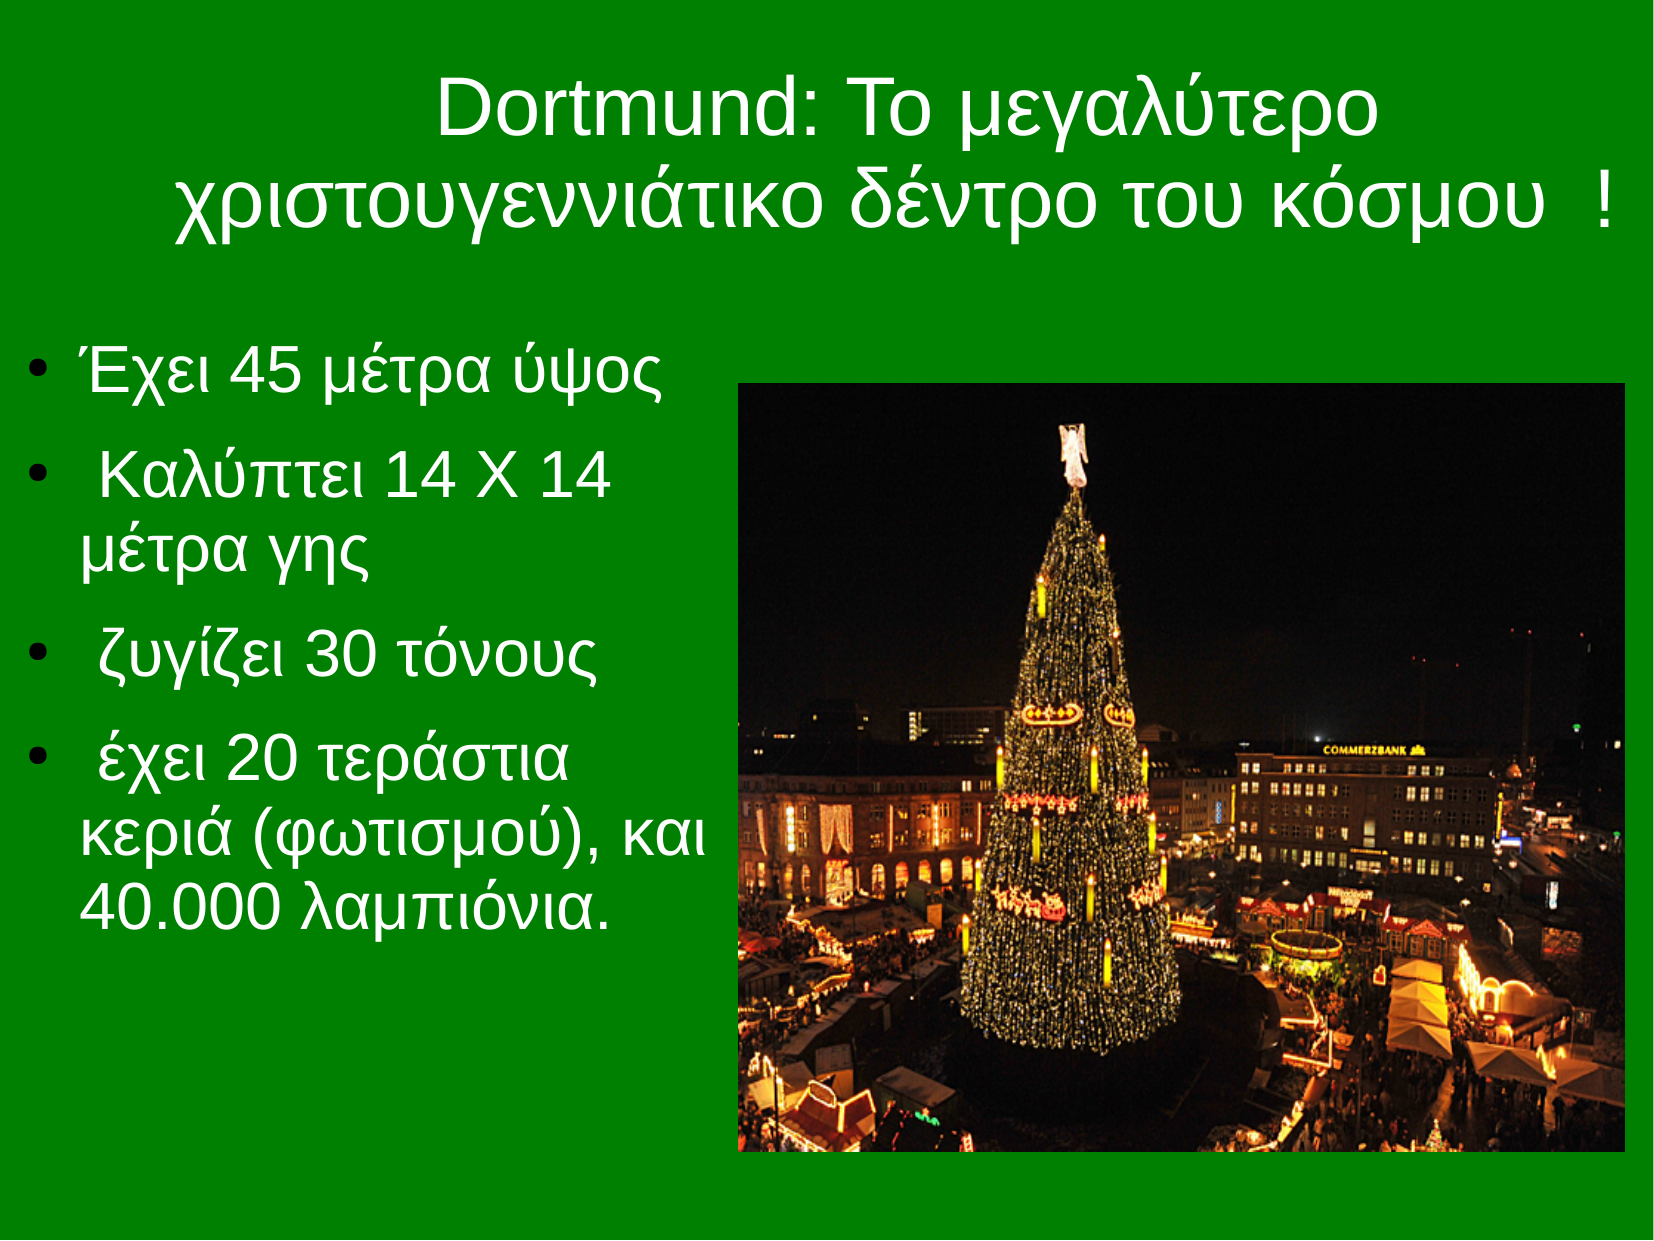

# Dortmund: Το μεγαλύτερο χριστουγεννιάτικο δέντρο του κόσμου !
Έχει 45 μέτρα ύψος
 Καλύπτει 14 Χ 14 μέτρα γης
 ζυγίζει 30 τόνους
 έχει 20 τεράστια κεριά (φωτισμού), και 40.000 λαμπιόνια.